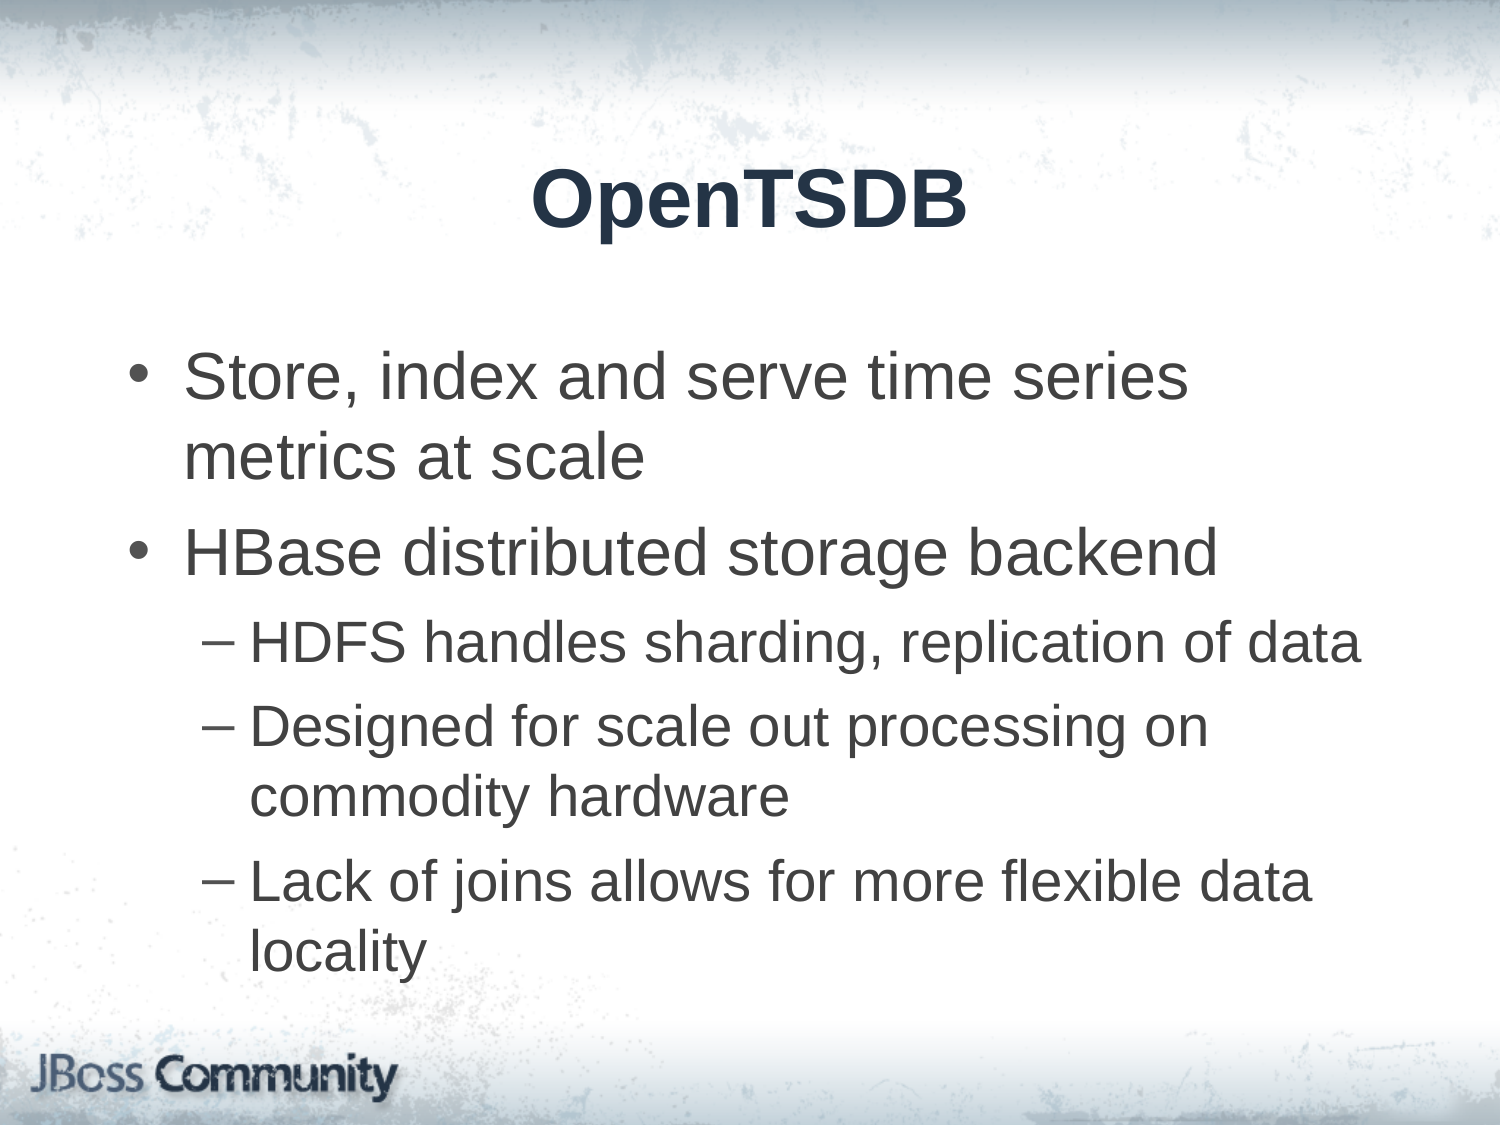

# OpenTSDB
Store, index and serve time series metrics at scale
HBase distributed storage backend
HDFS handles sharding, replication of data
Designed for scale out processing on commodity hardware
Lack of joins allows for more flexible data locality